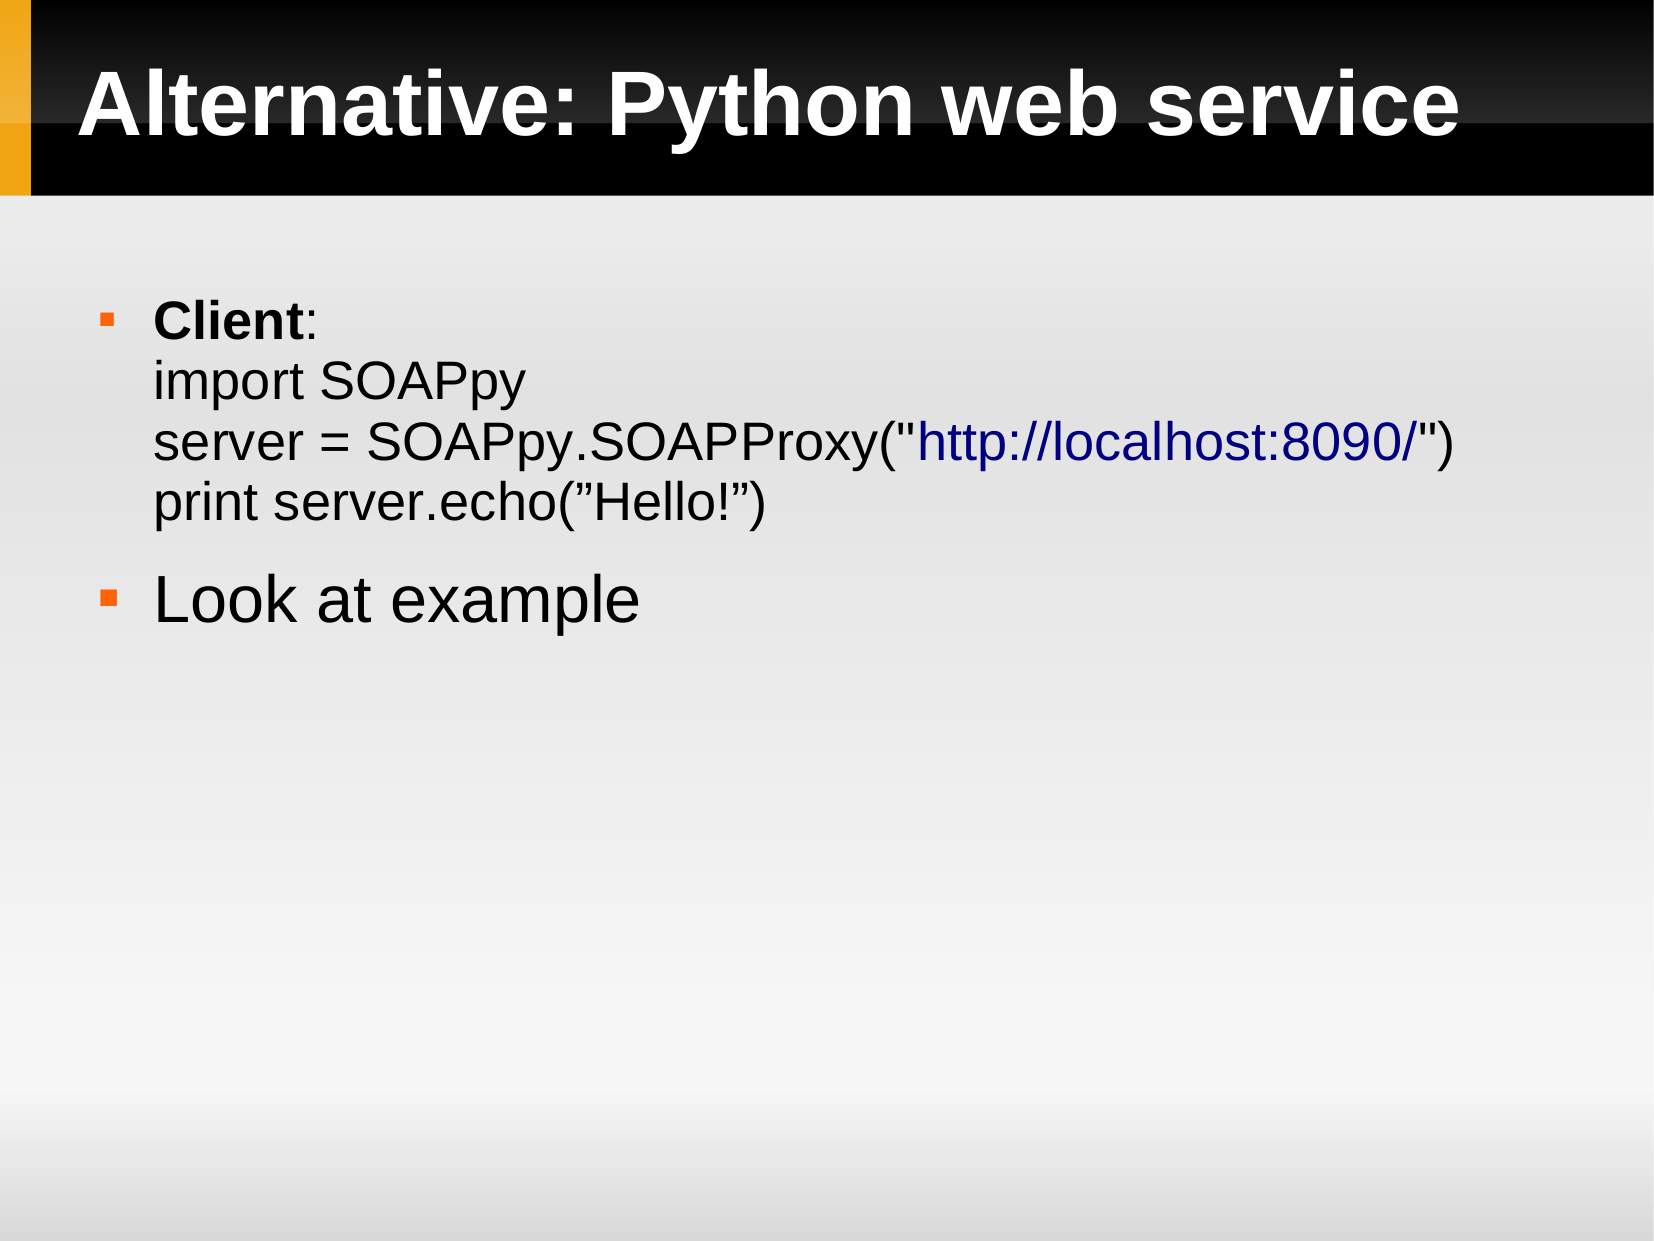

# Alternative: Python web service
Client:
import SOAPpy
server = SOAPpy.SOAPProxy("http://localhost:8090/")
print server.echo(”Hello!”)
Look at example